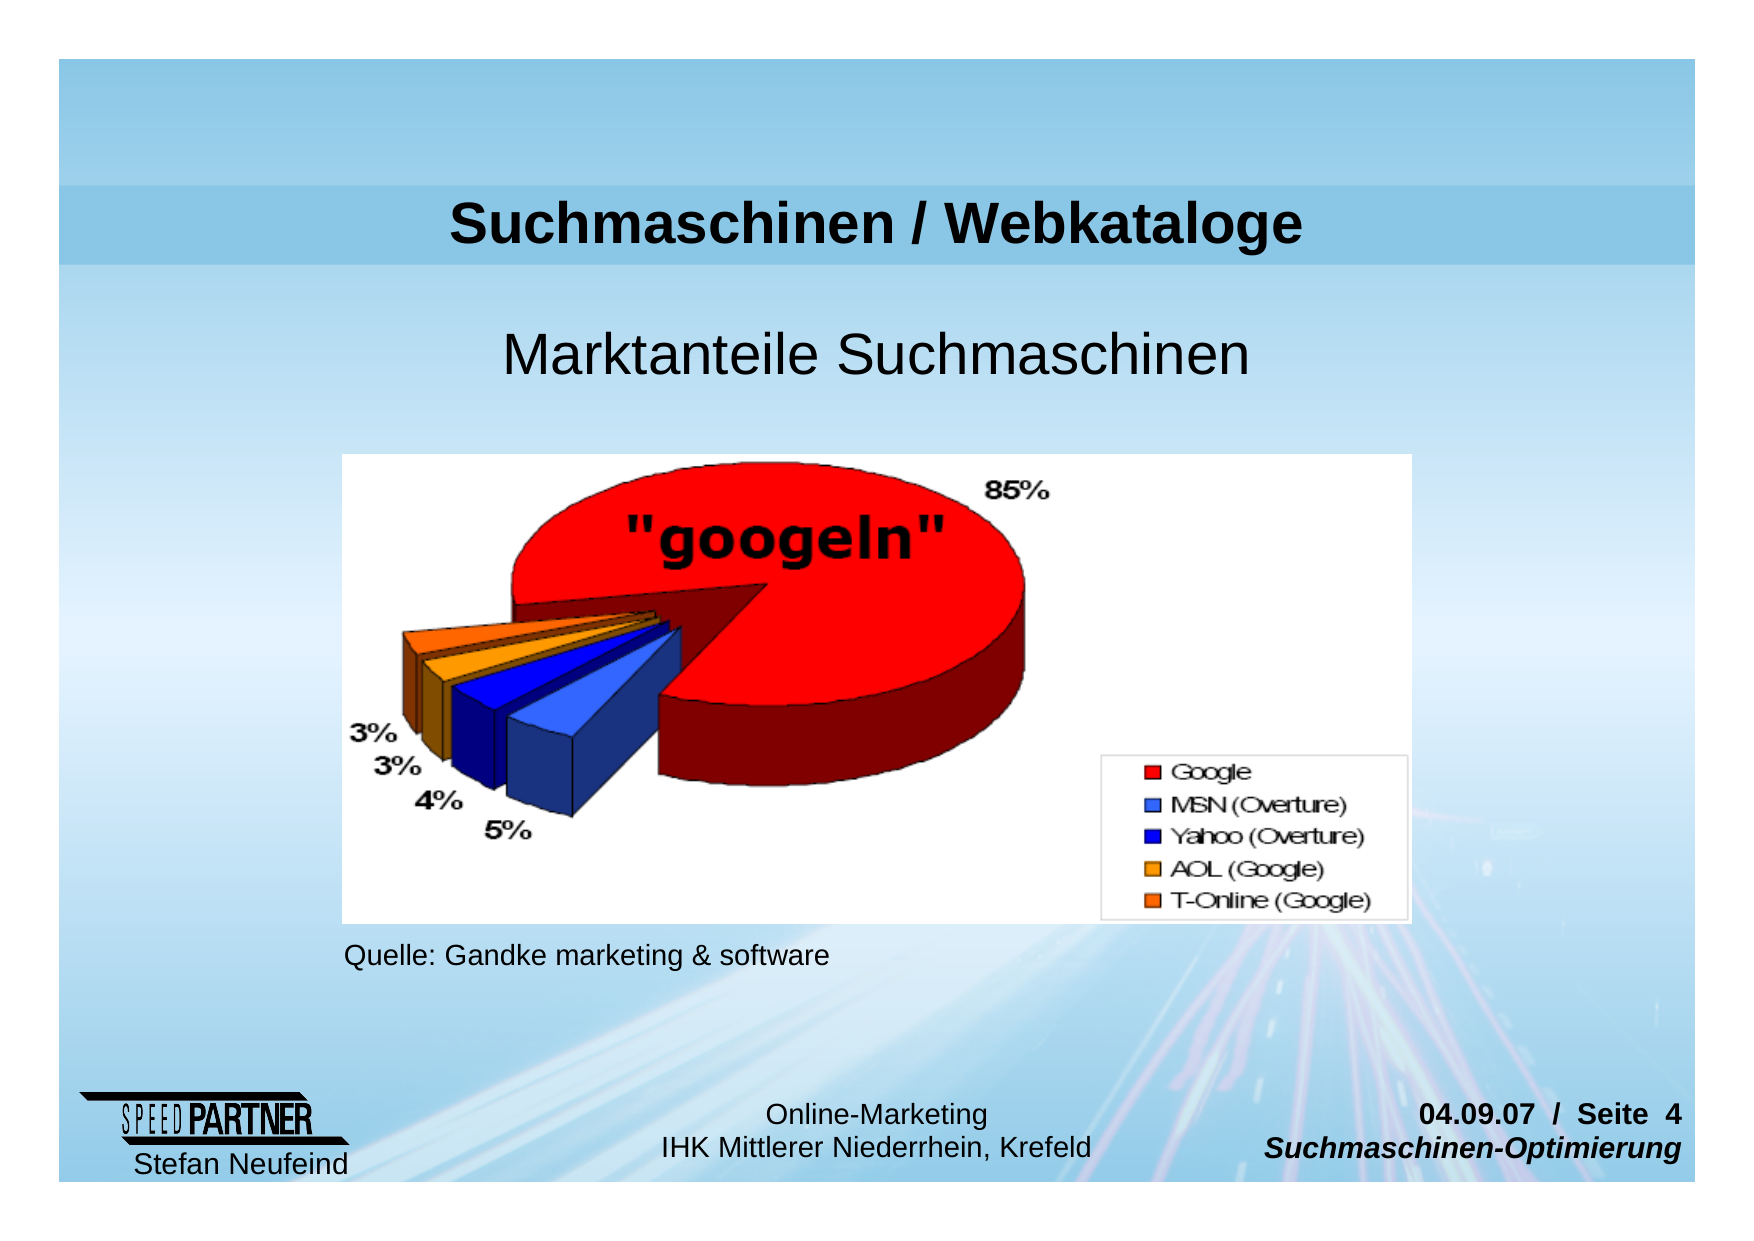

# Suchmaschinen / Webkataloge
Marktanteile Suchmaschinen
Quelle: Gandke marketing & software